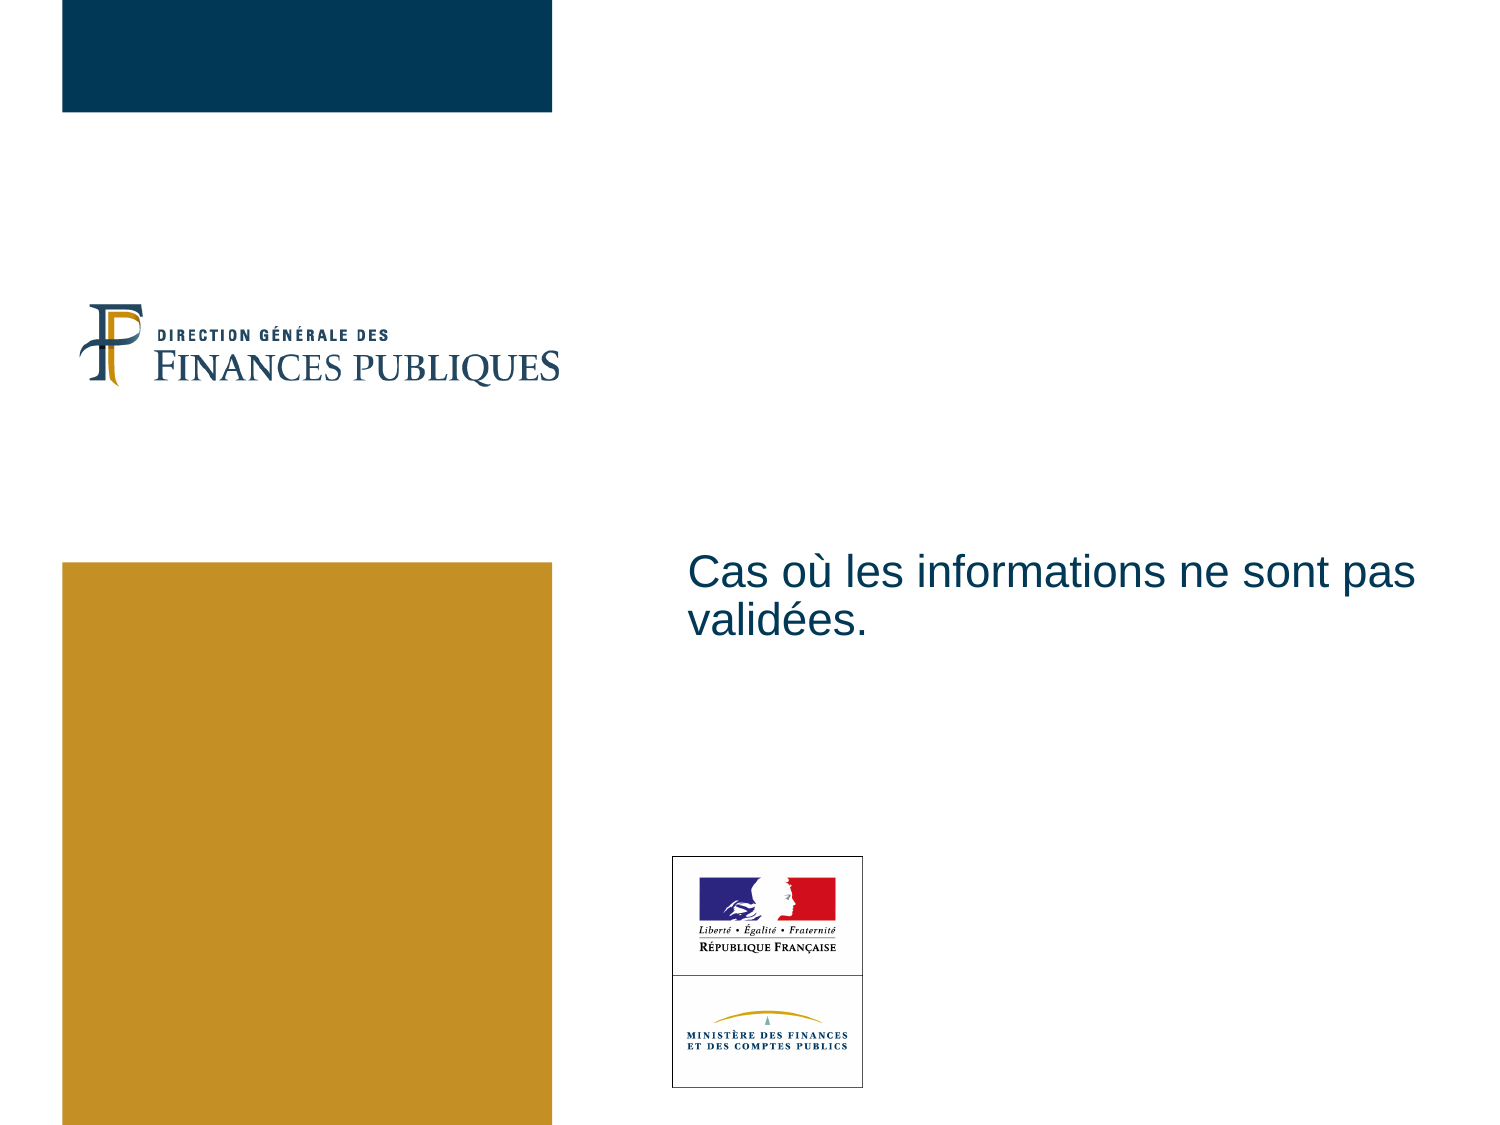

# Cas où les informations ne sont pas validées.